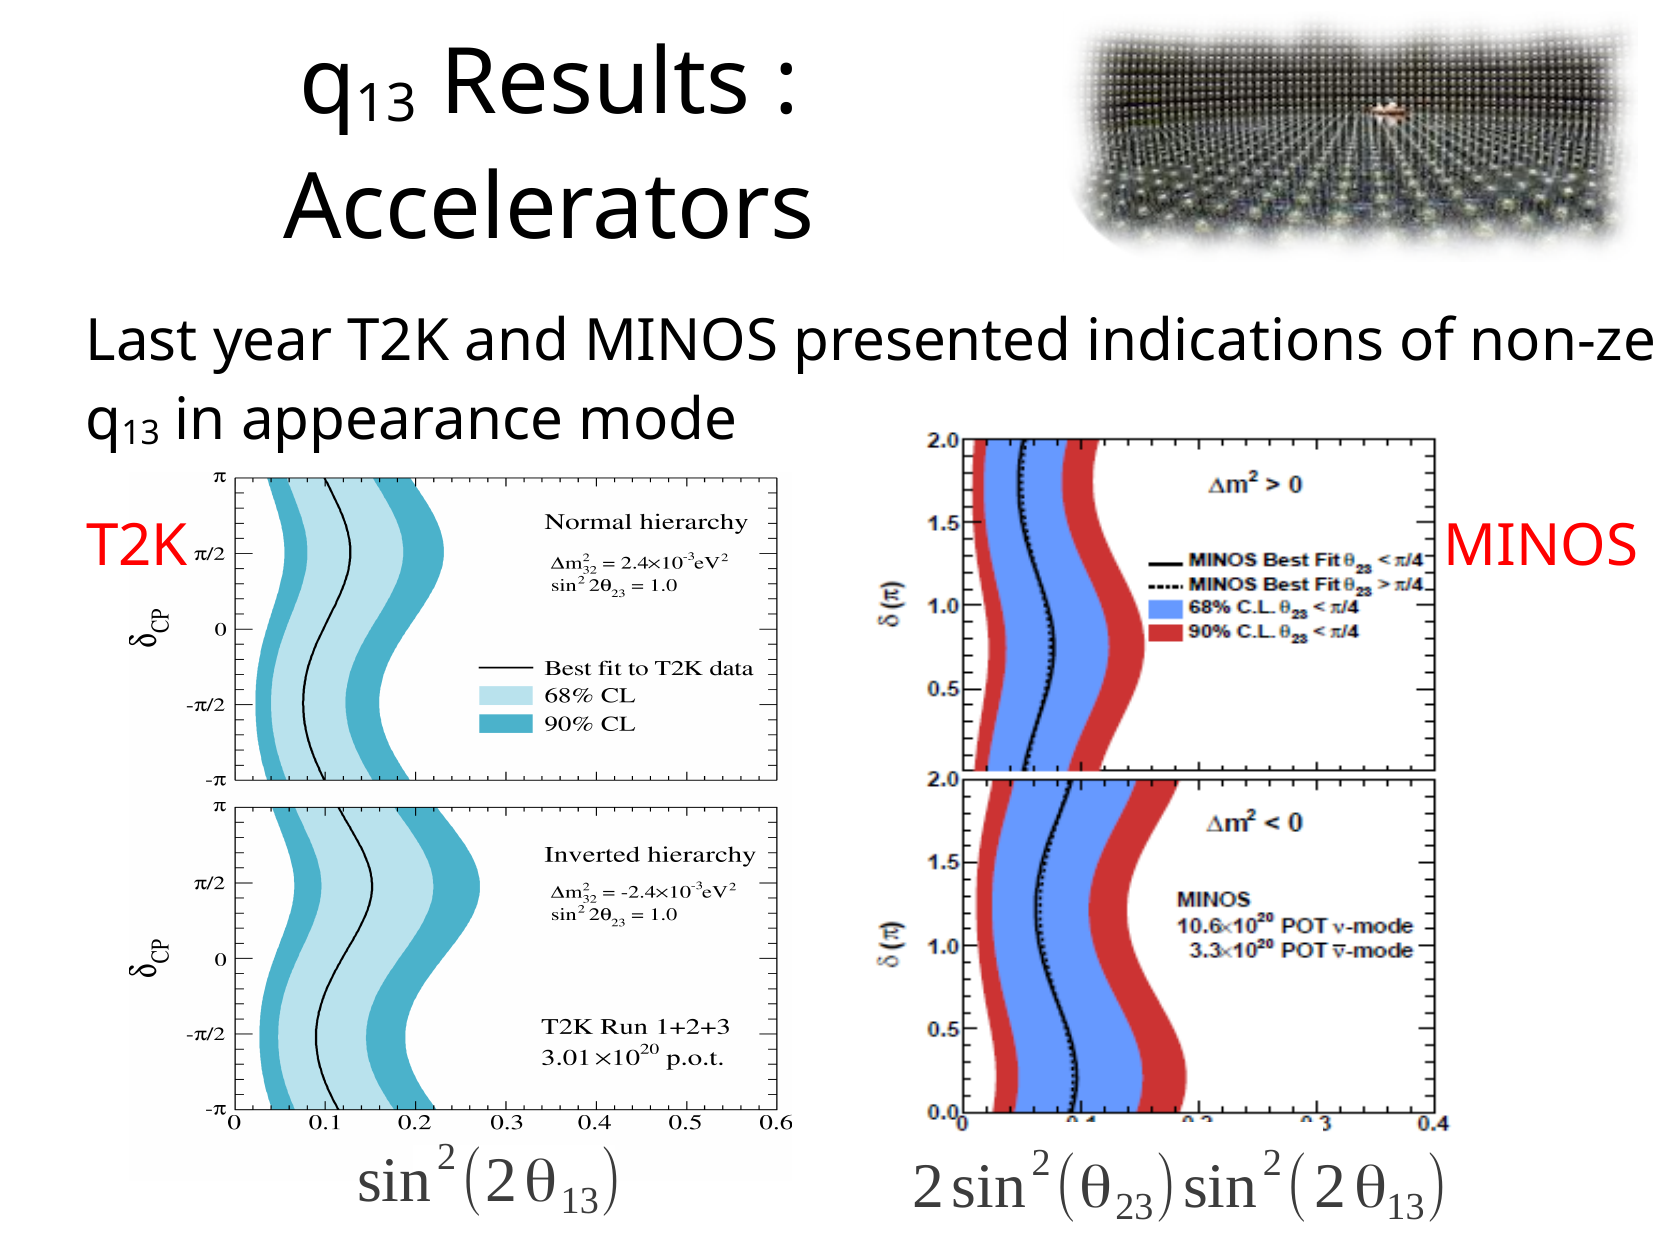

# q13 Results : Accelerators
Last year T2K and MINOS presented indications of non-zero
q13 in appearance mode
T2K
MINOS